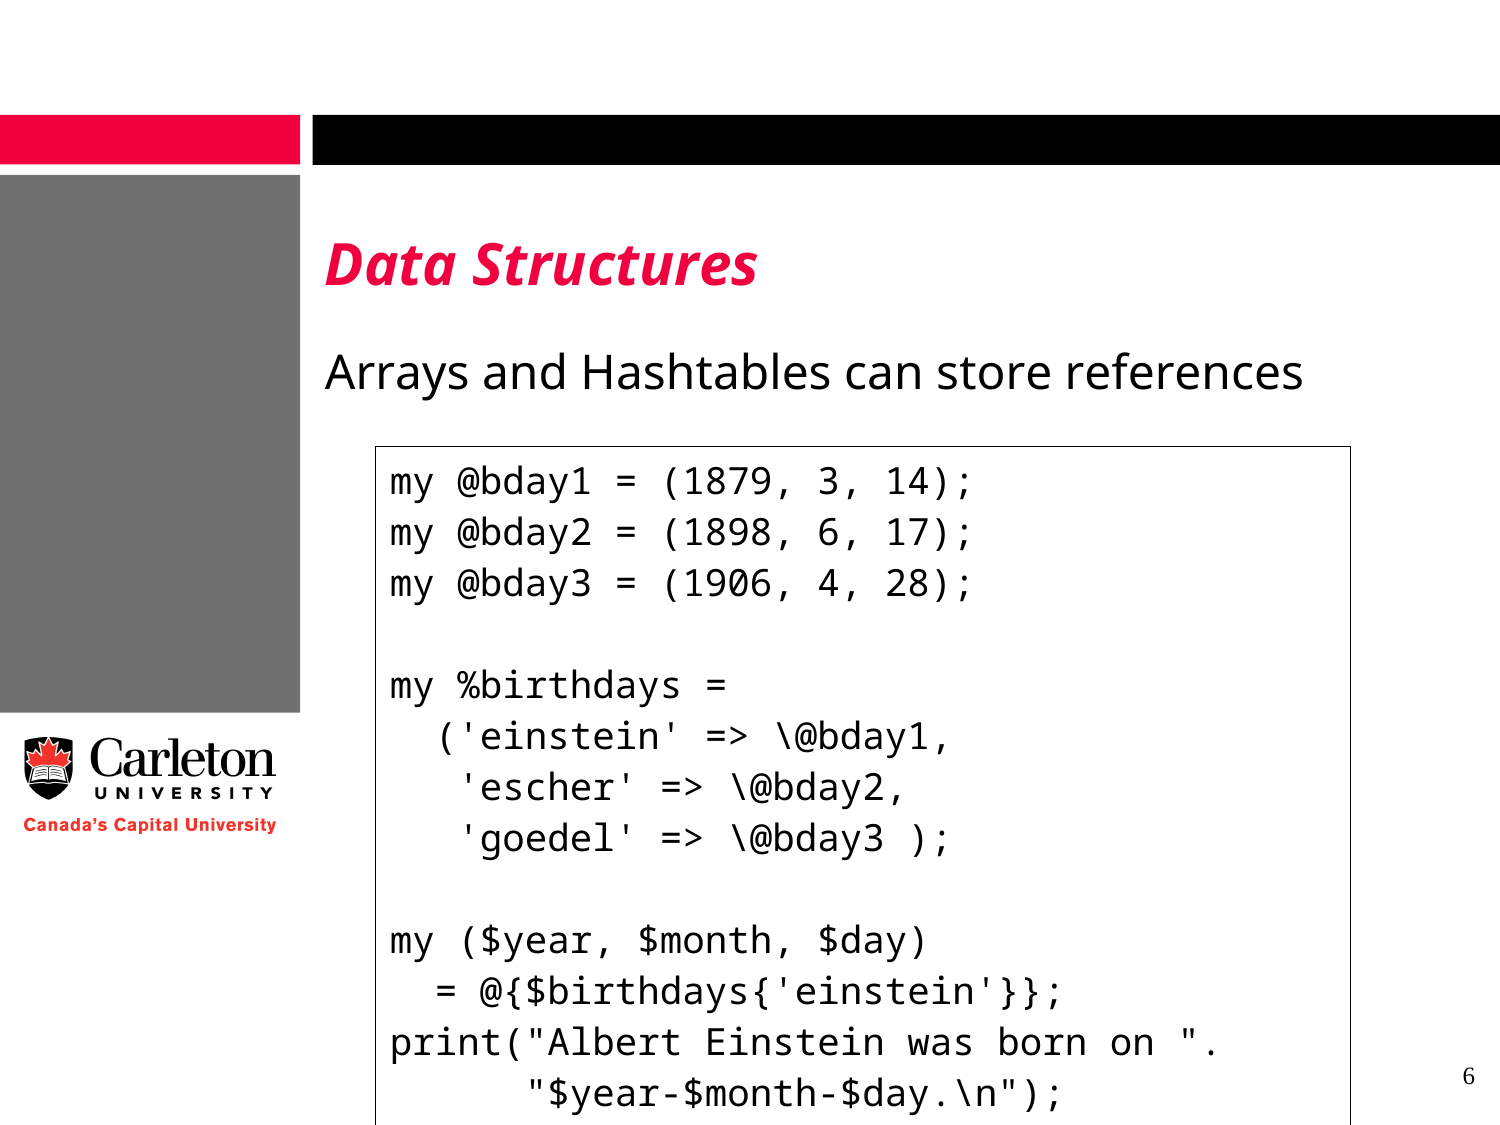

# Data Structures
Arrays and Hashtables can store references
my @bday1 = (1879, 3, 14);
my @bday2 = (1898, 6, 17);
my @bday3 = (1906, 4, 28);
my %birthdays =
 ('einstein' => \@bday1,
 'escher' => \@bday2,
 'goedel' => \@bday3 );
my ($year, $month, $day)
 = @{$birthdays{'einstein'}};
print("Albert Einstein was born on ".
 "$year-$month-$day.\n");
6